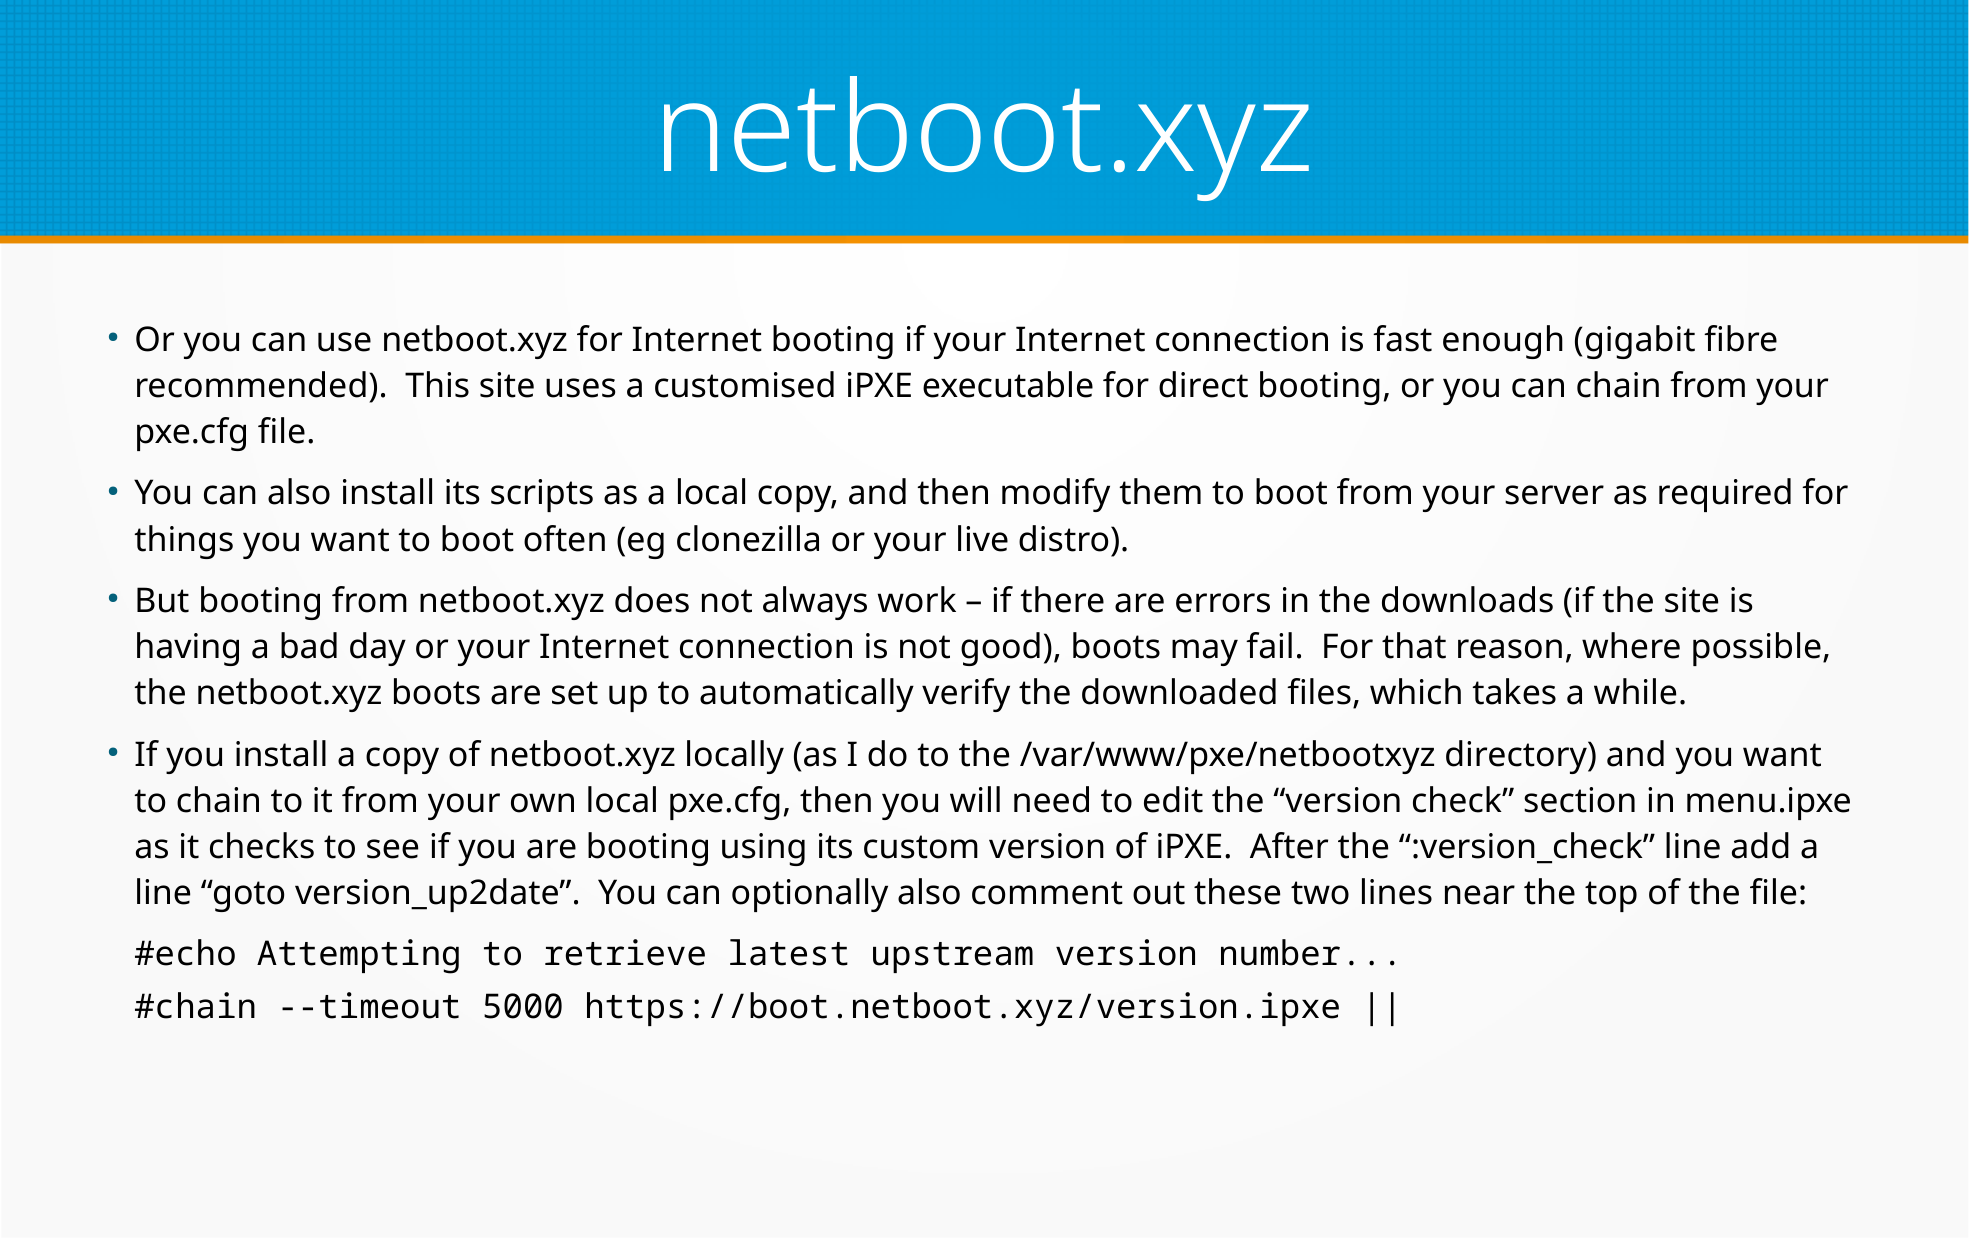

# netboot.xyz
Or you can use netboot.xyz for Internet booting if your Internet connection is fast enough (gigabit fibre recommended). This site uses a customised iPXE executable for direct booting, or you can chain from your pxe.cfg file.
You can also install its scripts as a local copy, and then modify them to boot from your server as required for things you want to boot often (eg clonezilla or your live distro).
But booting from netboot.xyz does not always work – if there are errors in the downloads (if the site is having a bad day or your Internet connection is not good), boots may fail. For that reason, where possible, the netboot.xyz boots are set up to automatically verify the downloaded files, which takes a while.
If you install a copy of netboot.xyz locally (as I do to the /var/www/pxe/netbootxyz directory) and you want to chain to it from your own local pxe.cfg, then you will need to edit the “version check” section in menu.ipxe as it checks to see if you are booting using its custom version of iPXE. After the “:version_check” line add a line “goto version_up2date”. You can optionally also comment out these two lines near the top of the file:
#echo Attempting to retrieve latest upstream version number...
#chain --timeout 5000 https://boot.netboot.xyz/version.ipxe ||